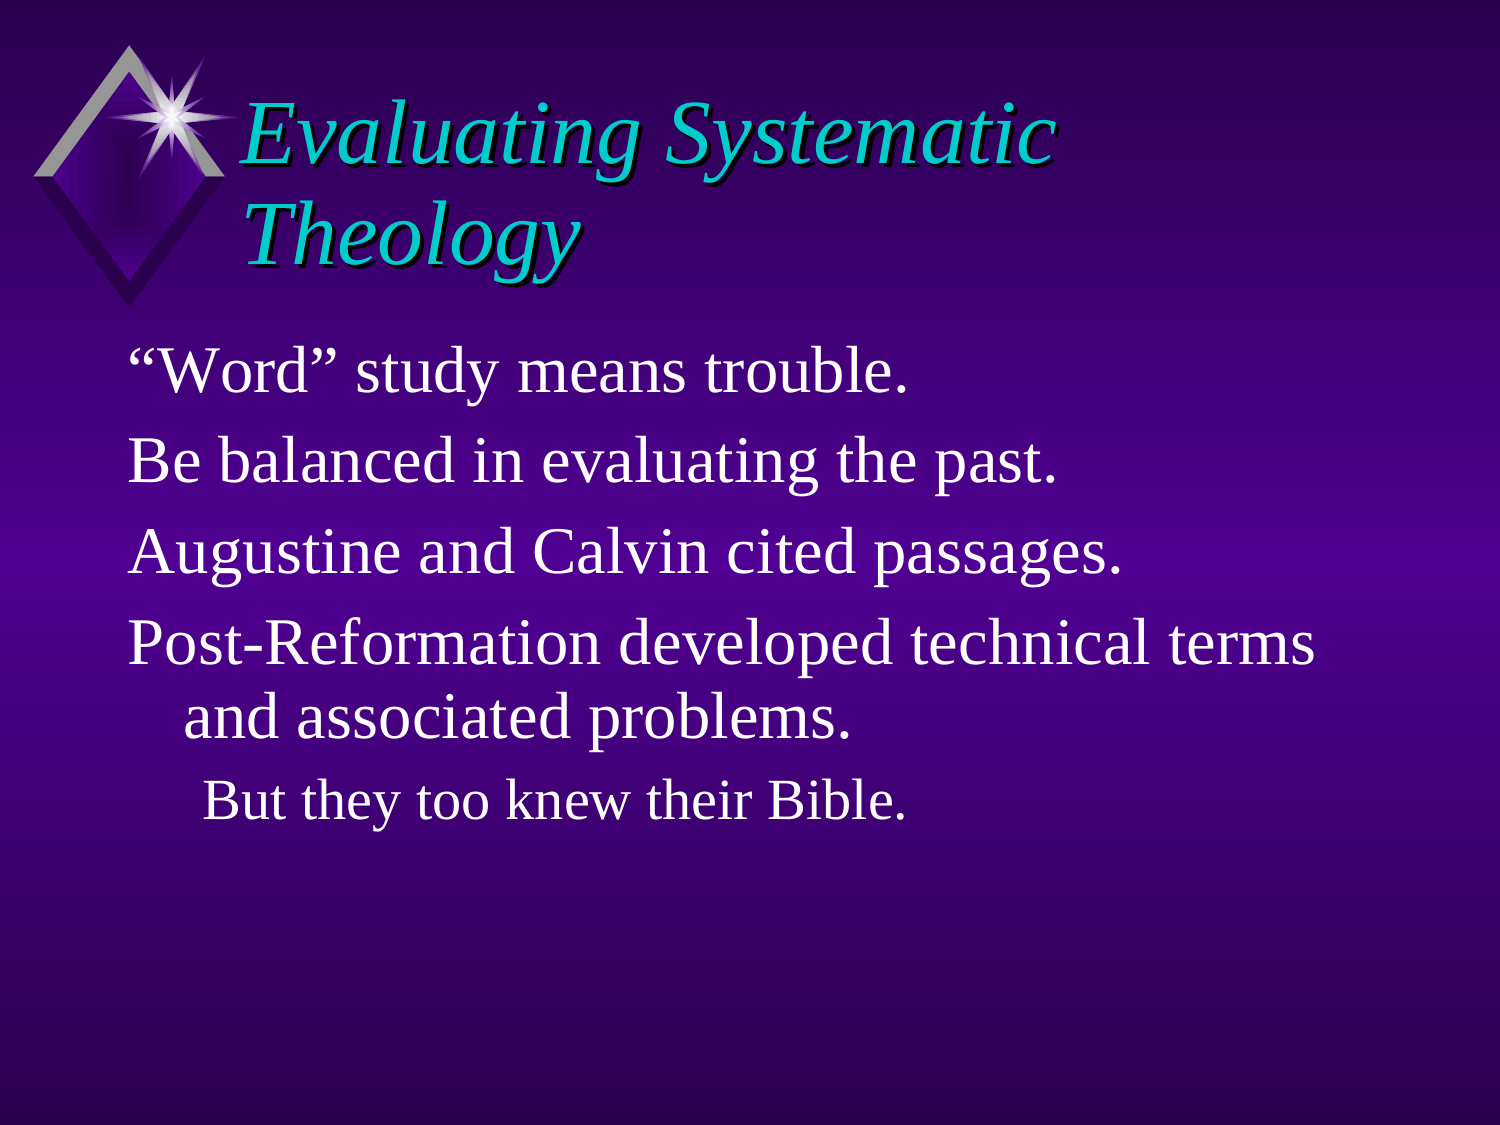

# Evaluating Systematic Theology
“Word” study means trouble.
Be balanced in evaluating the past.
Augustine and Calvin cited passages.
Post-Reformation developed technical terms and associated problems.
But they too knew their Bible.